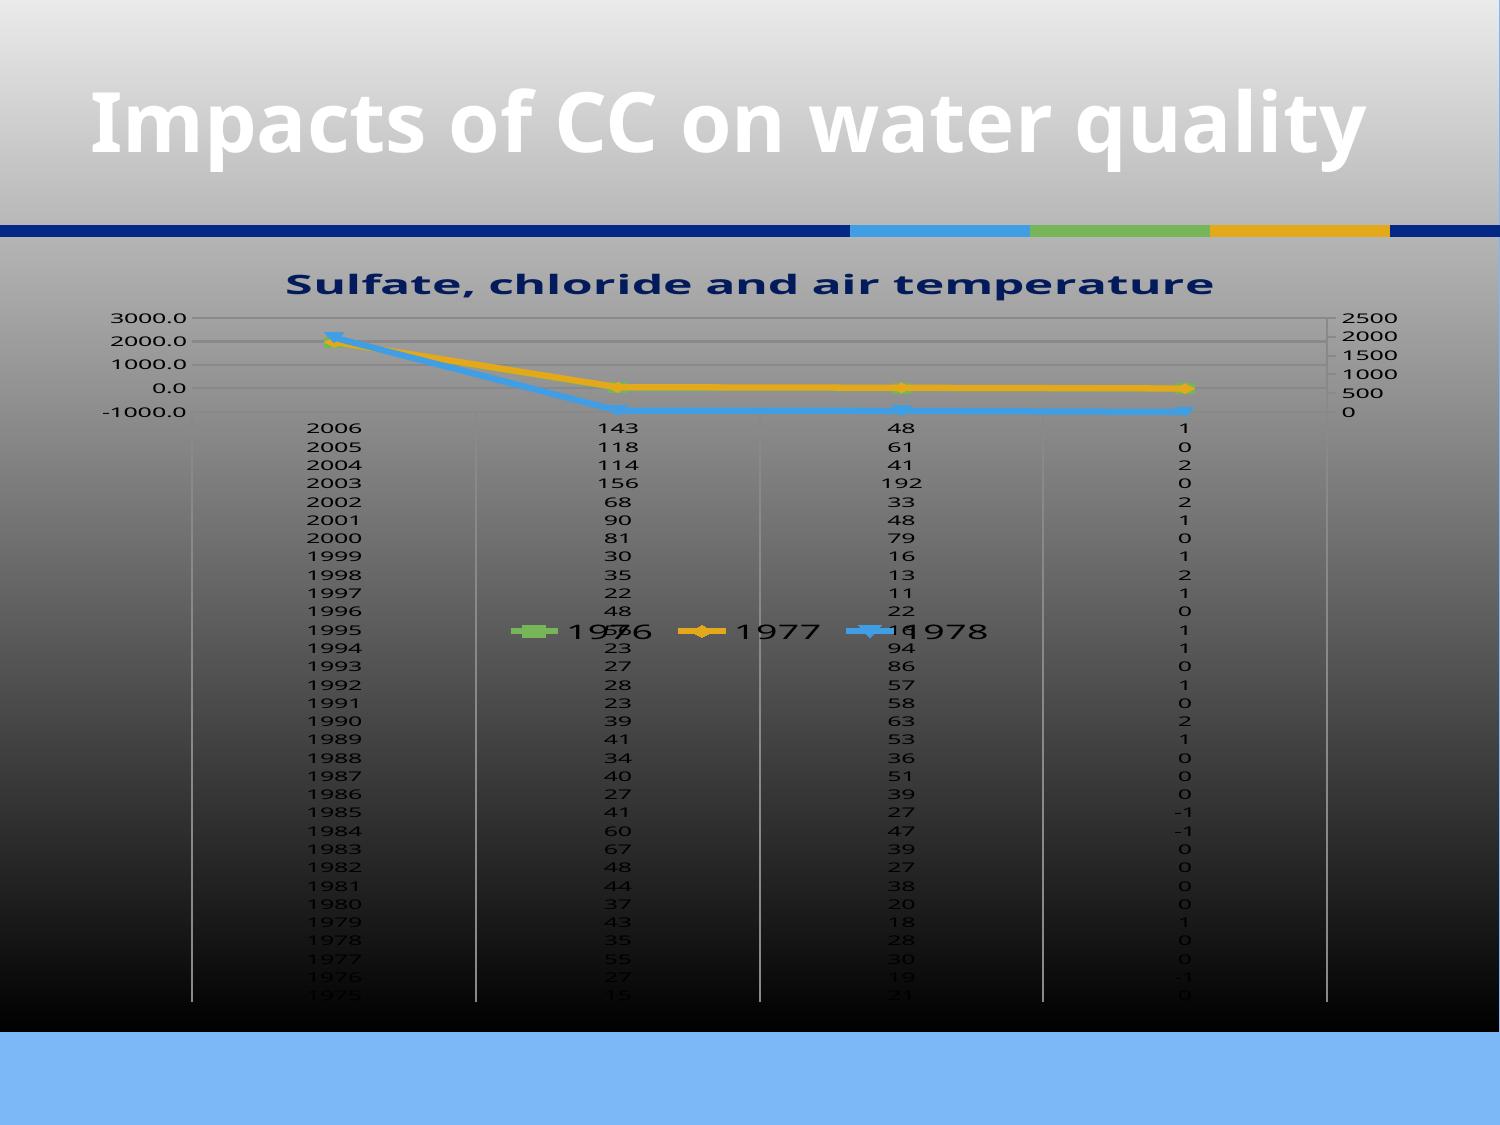

# Impacts of CC on water quality
### Chart: Sulfate, chloride and air temperature
| Category | sulfate | chloride | temperature |
|---|---|---|---|
| 0.0342 | 14.75 | 21.0 | 0.0342 |
| -0.921 | 27.0333333333333 | 18.7 | -0.921 |
| -0.2813 | 55.4222222222222 | 30.3777777777778 | -0.2813 |
| 0.2111 | 34.55 | 28.27 | 0.2111 |
| 0.5093 | 43.0375 | 18.2758620689655 | 0.5093 |
| -0.4606 | 36.7222222222222 | 20.0204545454545 | -0.4606 |
| -0.4933 | 43.5307692307692 | 37.98 | -0.4933 |
| 0.3977 | 48.33125 | 26.8507692307692 | 0.3977 |
| -0.1997 | 66.58 | 39.3157894736842 | -0.1997 |
| -1.422 | 59.7941176470588 | 47.0111111111111 | -1.422 |
| -0.9888 | 40.58 | 26.6522727272727 | -0.9888 |
| -0.2297 | 26.9723333333333 | 38.777576 | -0.2297 |
| -0.3057 | 40.4 | 50.7640384615385 | -0.3057 |
| -0.0904 | 33.5365 | 36.3868539325843 | -0.0904 |
| 0.7246 | 40.8736363636363 | 52.8386821705426 | 0.7246 |
| 1.9715 | 39.3422388059702 | 63.1681111111111 | 1.9715 |
| 0.1718 | 23.1351219512195 | 58.1406134969325 | 0.1718 |
| 0.508 | 27.7525925925926 | 56.6318220338983 | 0.508 |
| -0.0173 | 27.42 | 85.7385840707965 | -0.0173 |
| 1.0699 | 22.6588235294118 | 93.7452419354839 | 1.0699 |
| 0.8943 | 55.51 | 15.525 | 0.8943 |
| -0.0567 | 47.853 | 22.3904761904762 | -0.0567 |
| 1.4863 | 22.1309090909091 | 11.3363636363636 | 1.4863 |
| 1.6156 | 35.0816666666666 | 12.9615384615385 | 1.6156 |
| 1.3606 | 30.4777777777778 | 16.459298245614 | 1.3606 |
| 0.4582 | 80.7366666666667 | 79.35953125 | 0.4582 |
| 1.0039 | 90.1009523809524 | 47.5551020408163 | 1.0039 |
| 1.5018 | 67.9123333333333 | 33.0515625 | 1.5018 |
| 0.2188 | 156.108507462687 | 191.820649350649 | 0.2188 |
| 1.5094 | 114.093693333333 | 41.4317073170732 | 1.5094 |
| -0.0016 | 117.826538461538 | 60.976 | -0.0016 |
| 1.2003 | 142.93484375 | 47.793670886076 | 1.2003 |